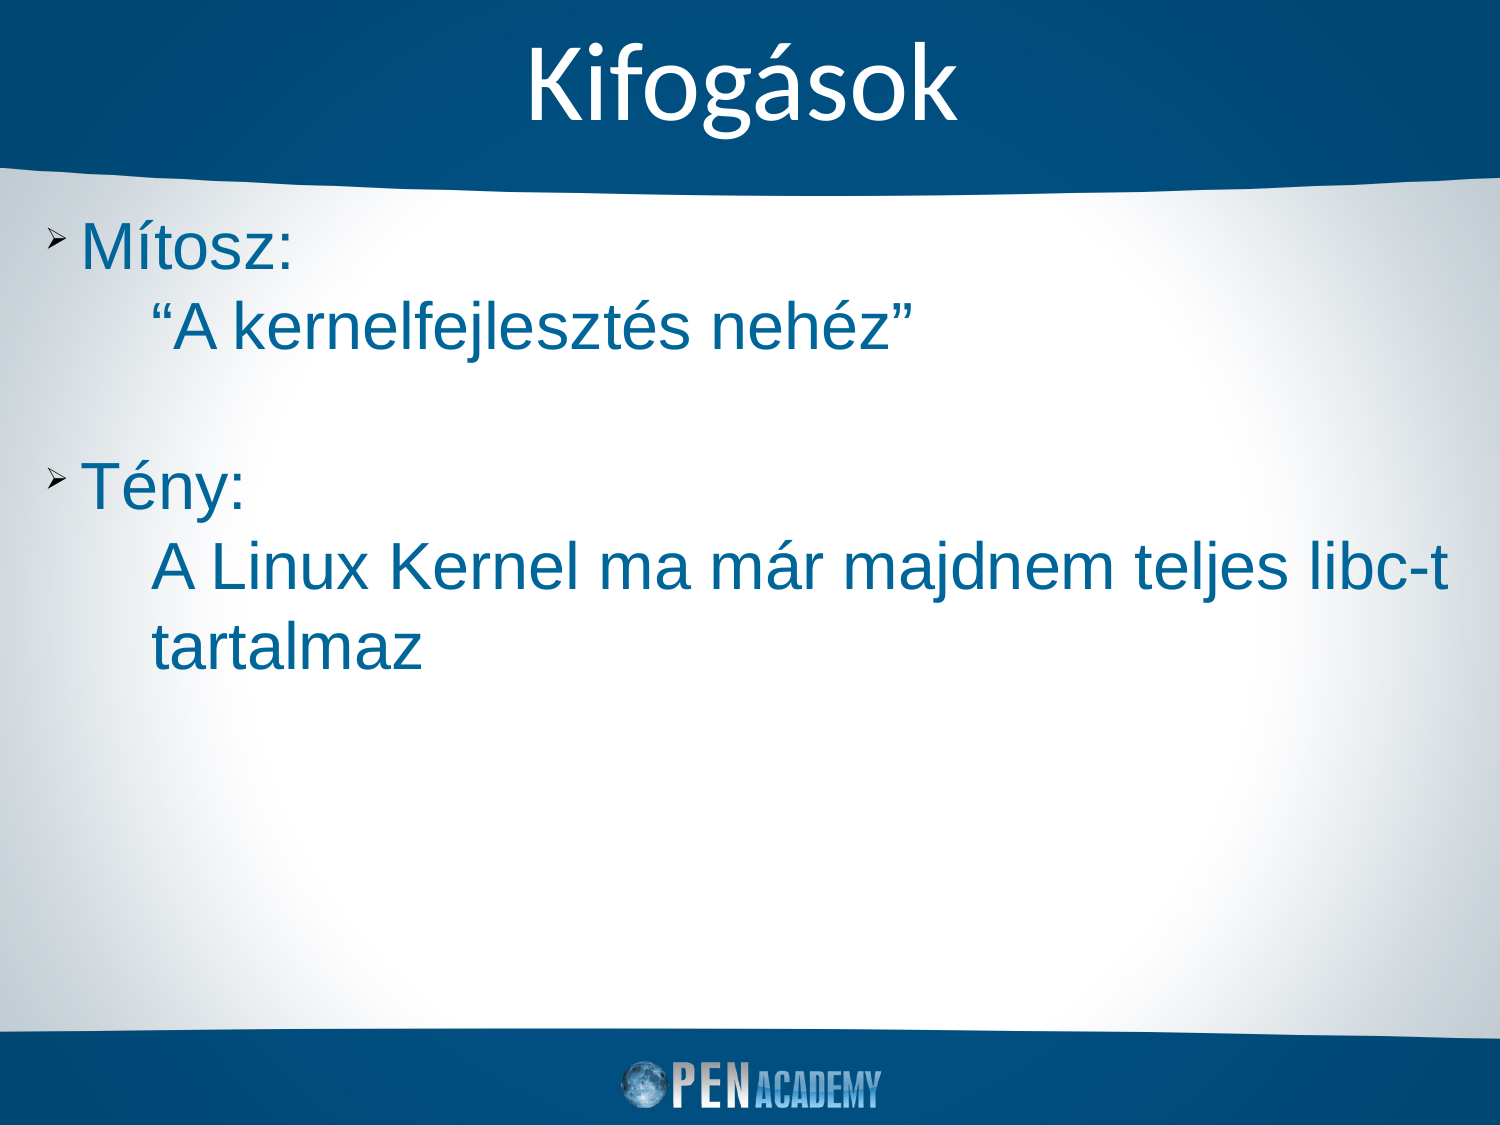

# Kifogások
Mítosz:
“A kernelfejlesztés nehéz”
Tény:
A Linux Kernel ma már majdnem teljes libc-t tartalmaz